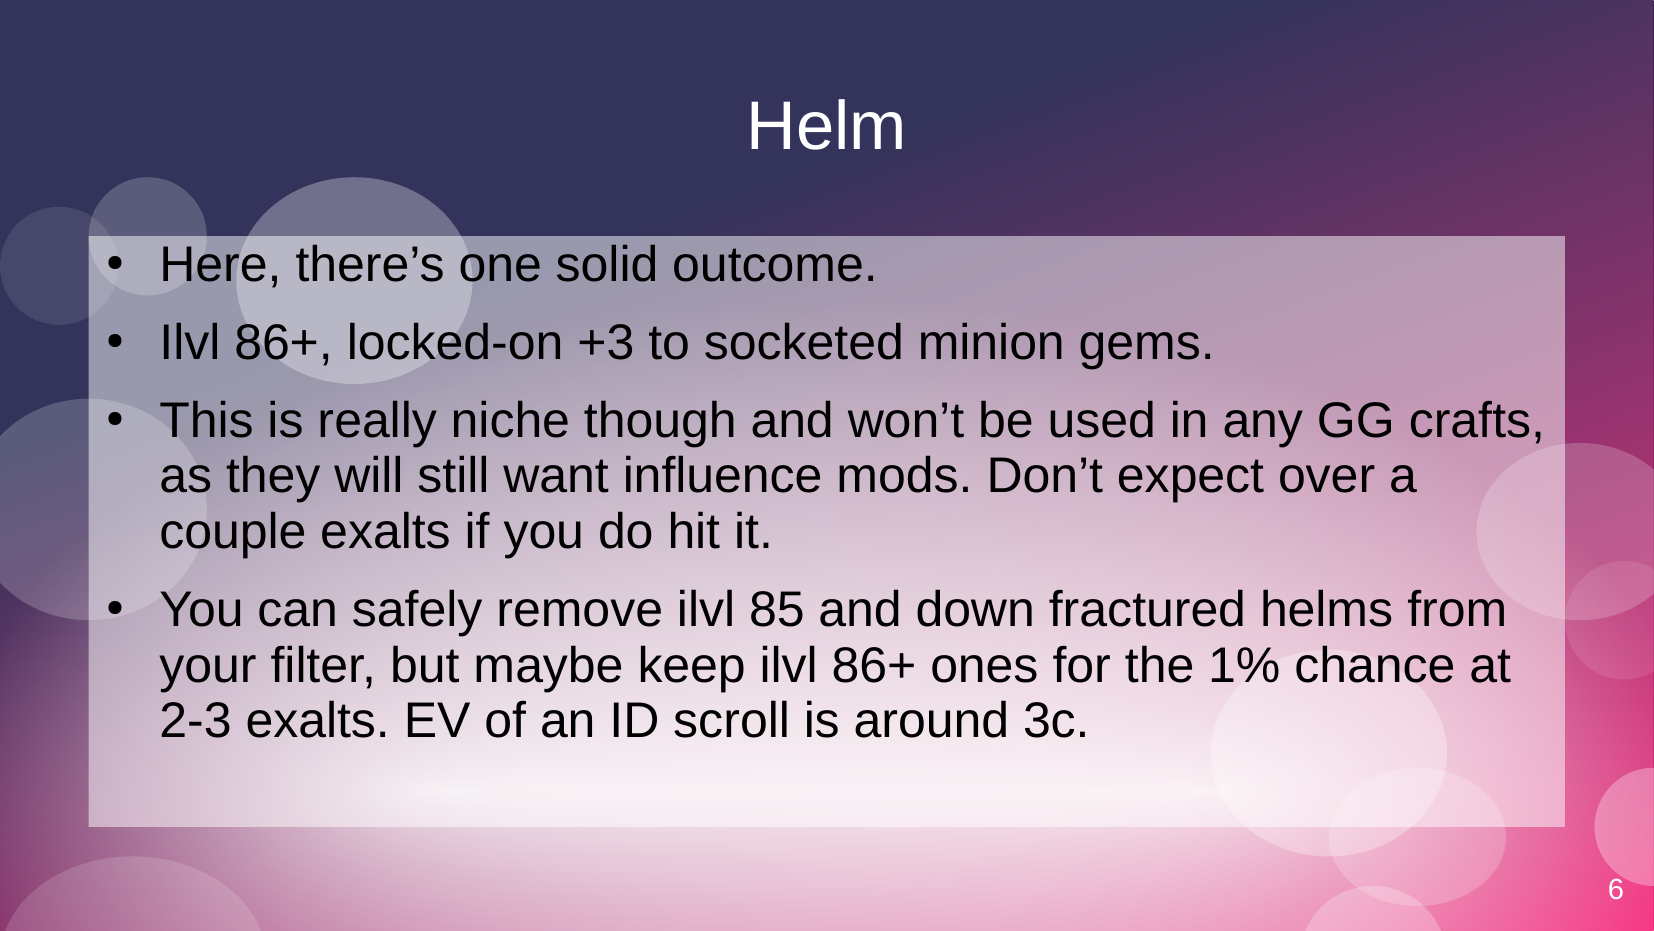

# Helm
Here, there’s one solid outcome.
Ilvl 86+, locked-on +3 to socketed minion gems.
This is really niche though and won’t be used in any GG crafts, as they will still want influence mods. Don’t expect over a couple exalts if you do hit it.
You can safely remove ilvl 85 and down fractured helms from your filter, but maybe keep ilvl 86+ ones for the 1% chance at 2-3 exalts. EV of an ID scroll is around 3c.